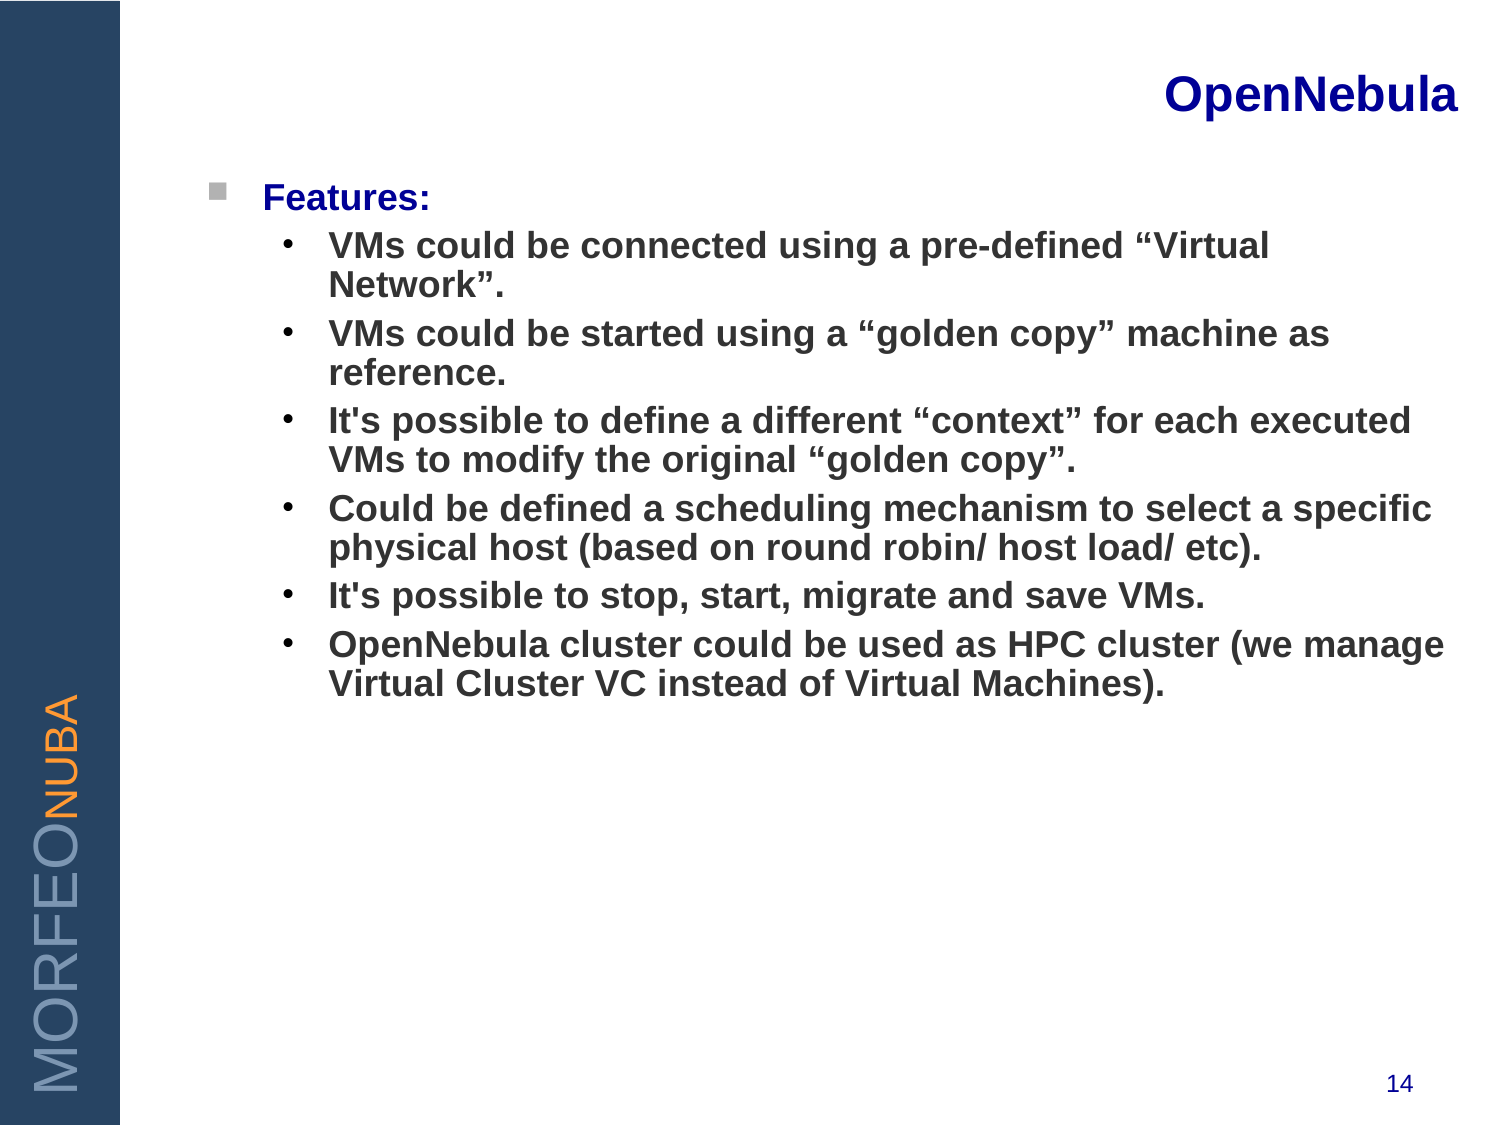

OpenNebula
Features:
VMs could be connected using a pre-defined “Virtual Network”.
VMs could be started using a “golden copy” machine as reference.
It's possible to define a different “context” for each executed VMs to modify the original “golden copy”.
Could be defined a scheduling mechanism to select a specific physical host (based on round robin/ host load/ etc).
It's possible to stop, start, migrate and save VMs.
OpenNebula cluster could be used as HPC cluster (we manage Virtual Cluster VC instead of Virtual Machines).